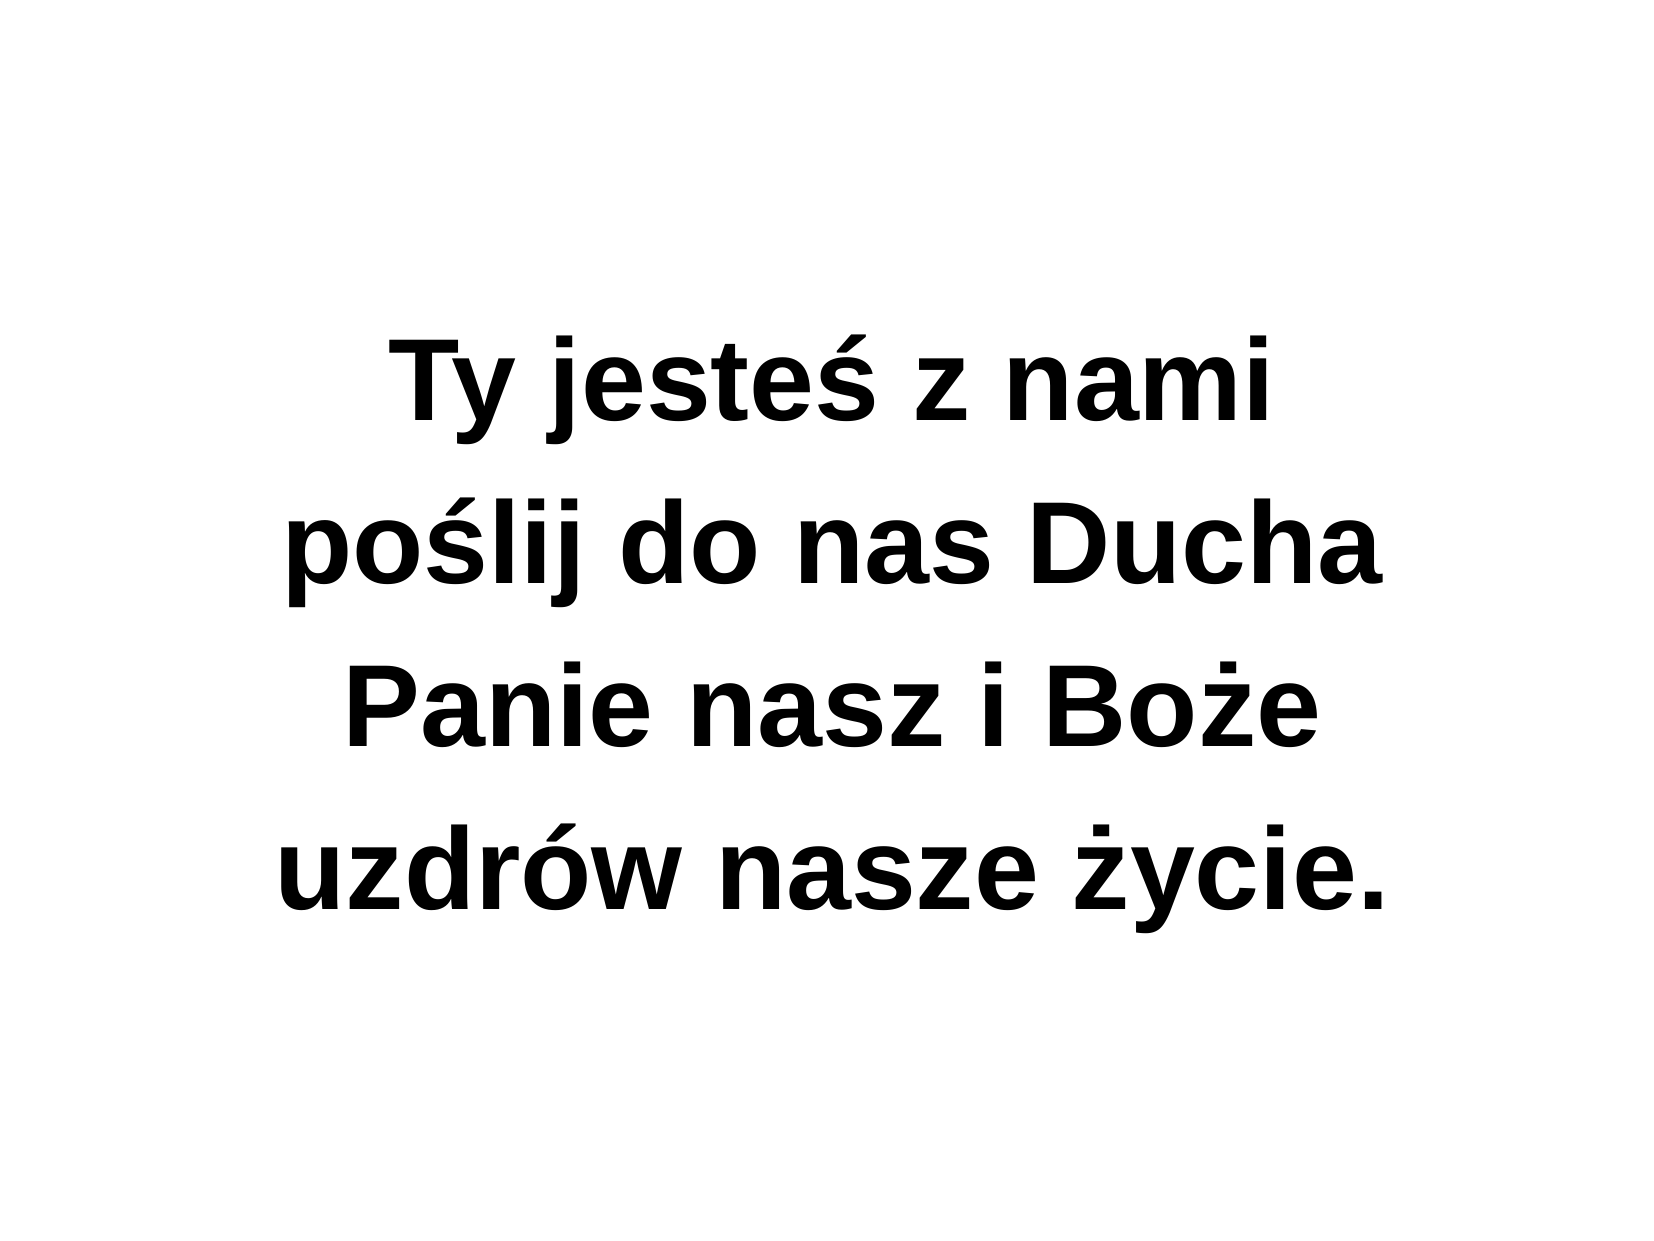

# Ty jesteś z nami
poślij do nas Ducha
Panie nasz i Boże
uzdrów nasze życie.